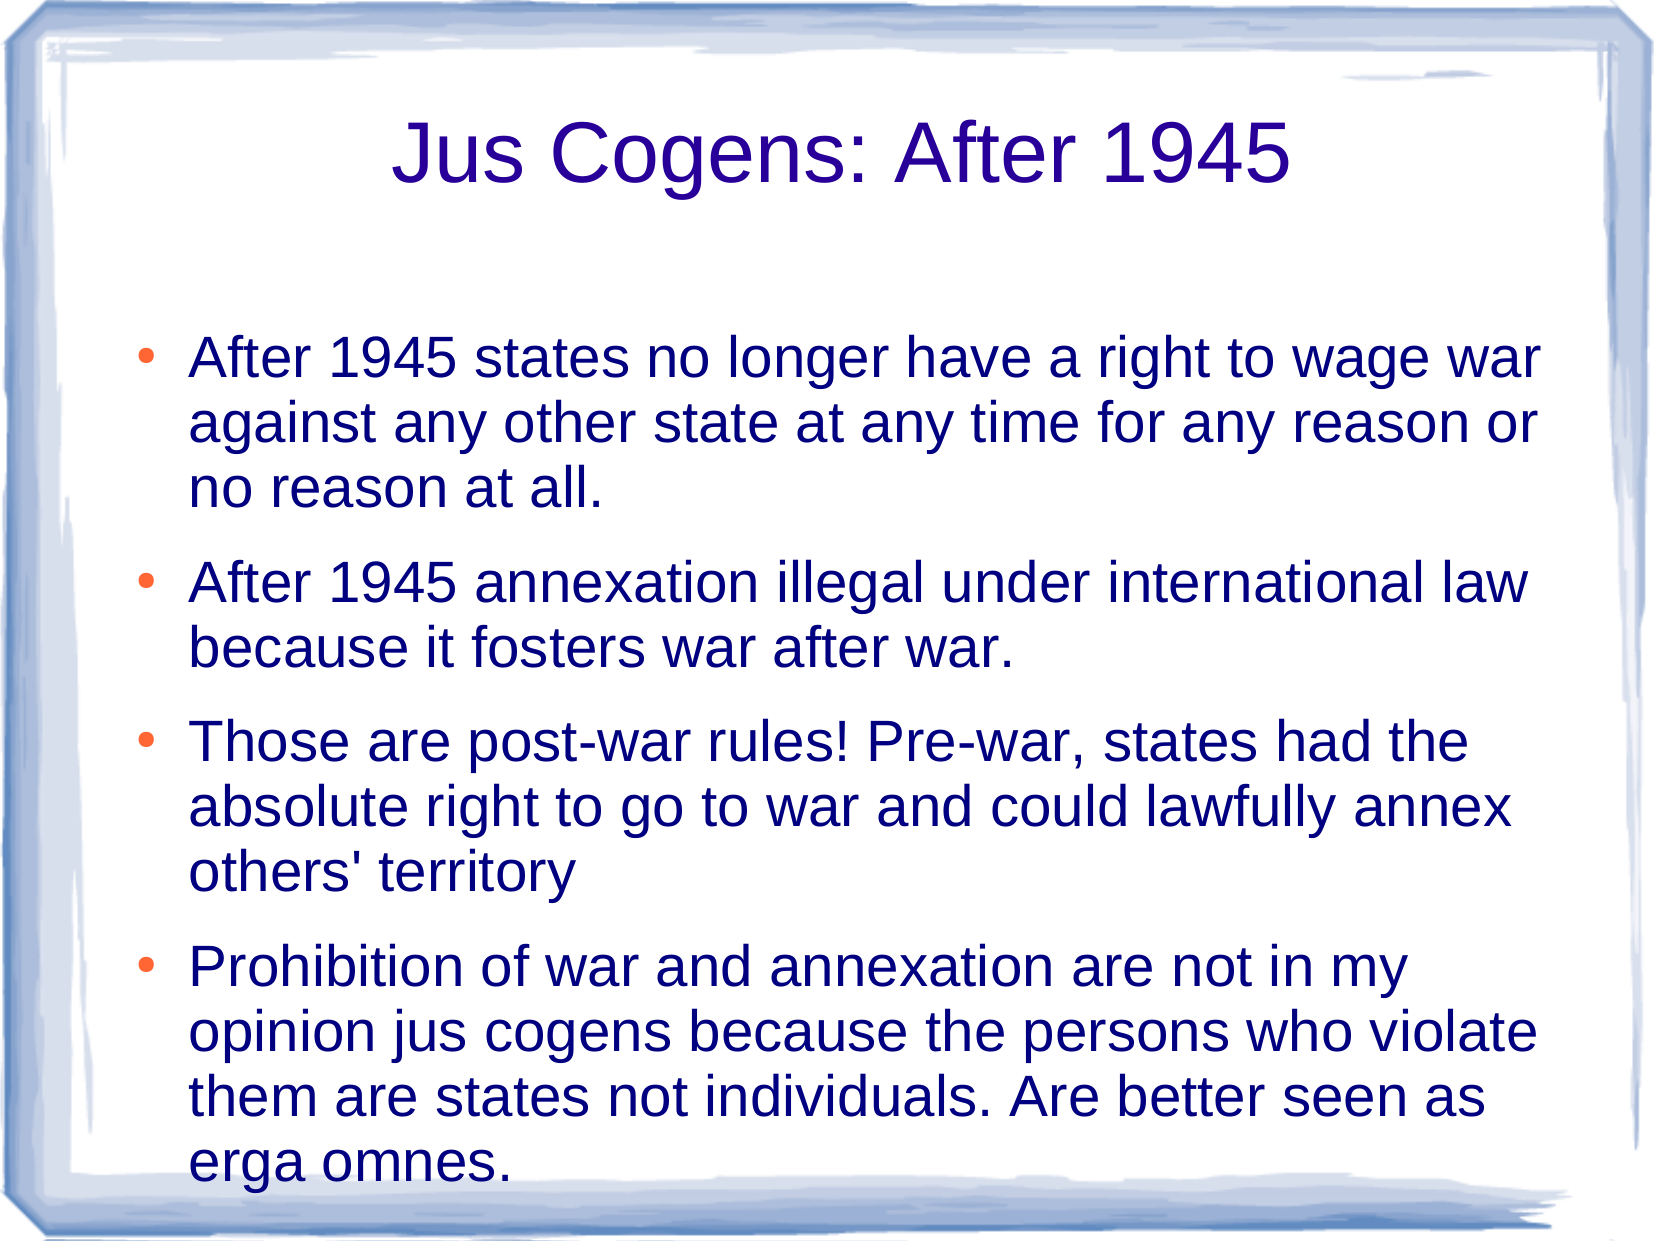

# Jus Cogens: After 1945
After 1945 states no longer have a right to wage war against any other state at any time for any reason or no reason at all.
After 1945 annexation illegal under international law because it fosters war after war.
Those are post-war rules! Pre-war, states had the absolute right to go to war and could lawfully annex others' territory
Prohibition of war and annexation are not in my opinion jus cogens because the persons who violate them are states not individuals. Are better seen as erga omnes.